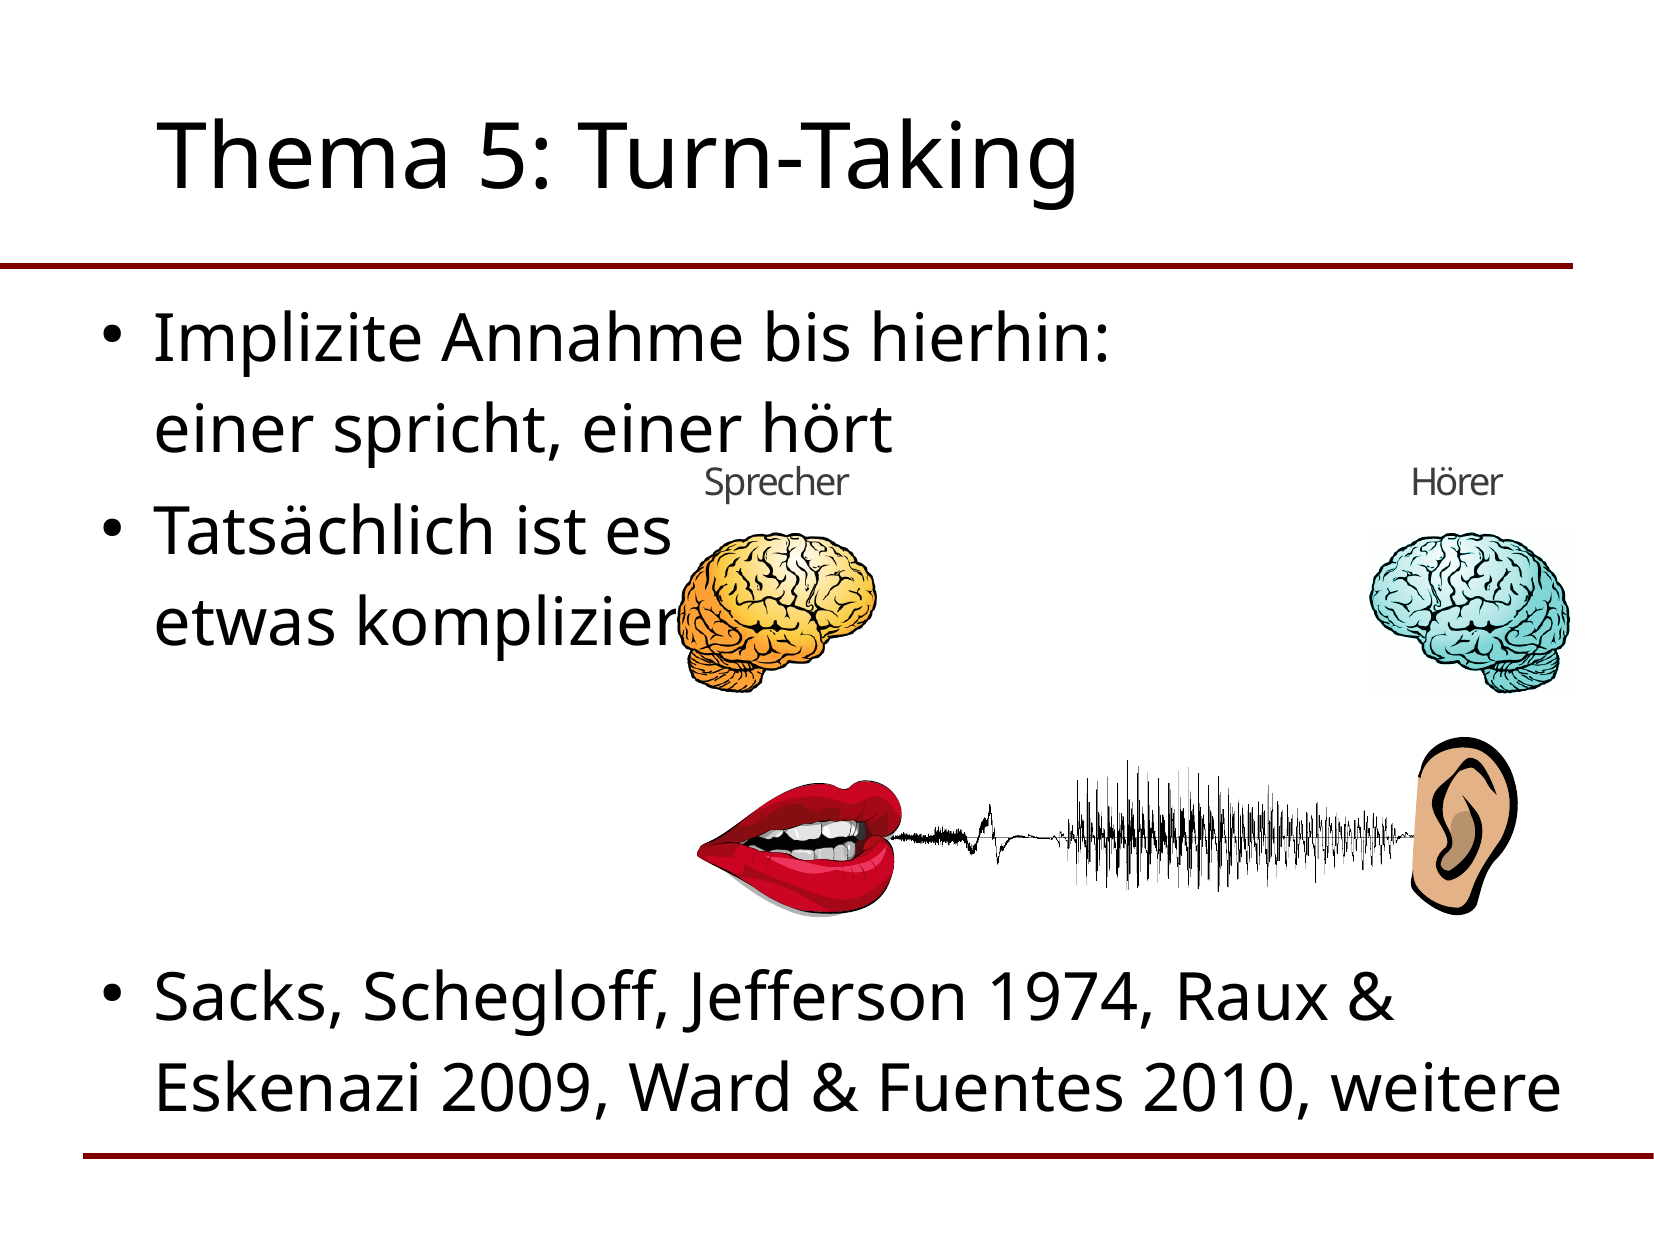

# Thema 5: Turn-Taking
Implizite Annahme bis hierhin:
einer spricht, einer hört
Tatsächlich ist es
etwas komplizierter
Sacks, Schegloff, Jefferson 1974, Raux & Eskenazi 2009, Ward & Fuentes 2010, weitere